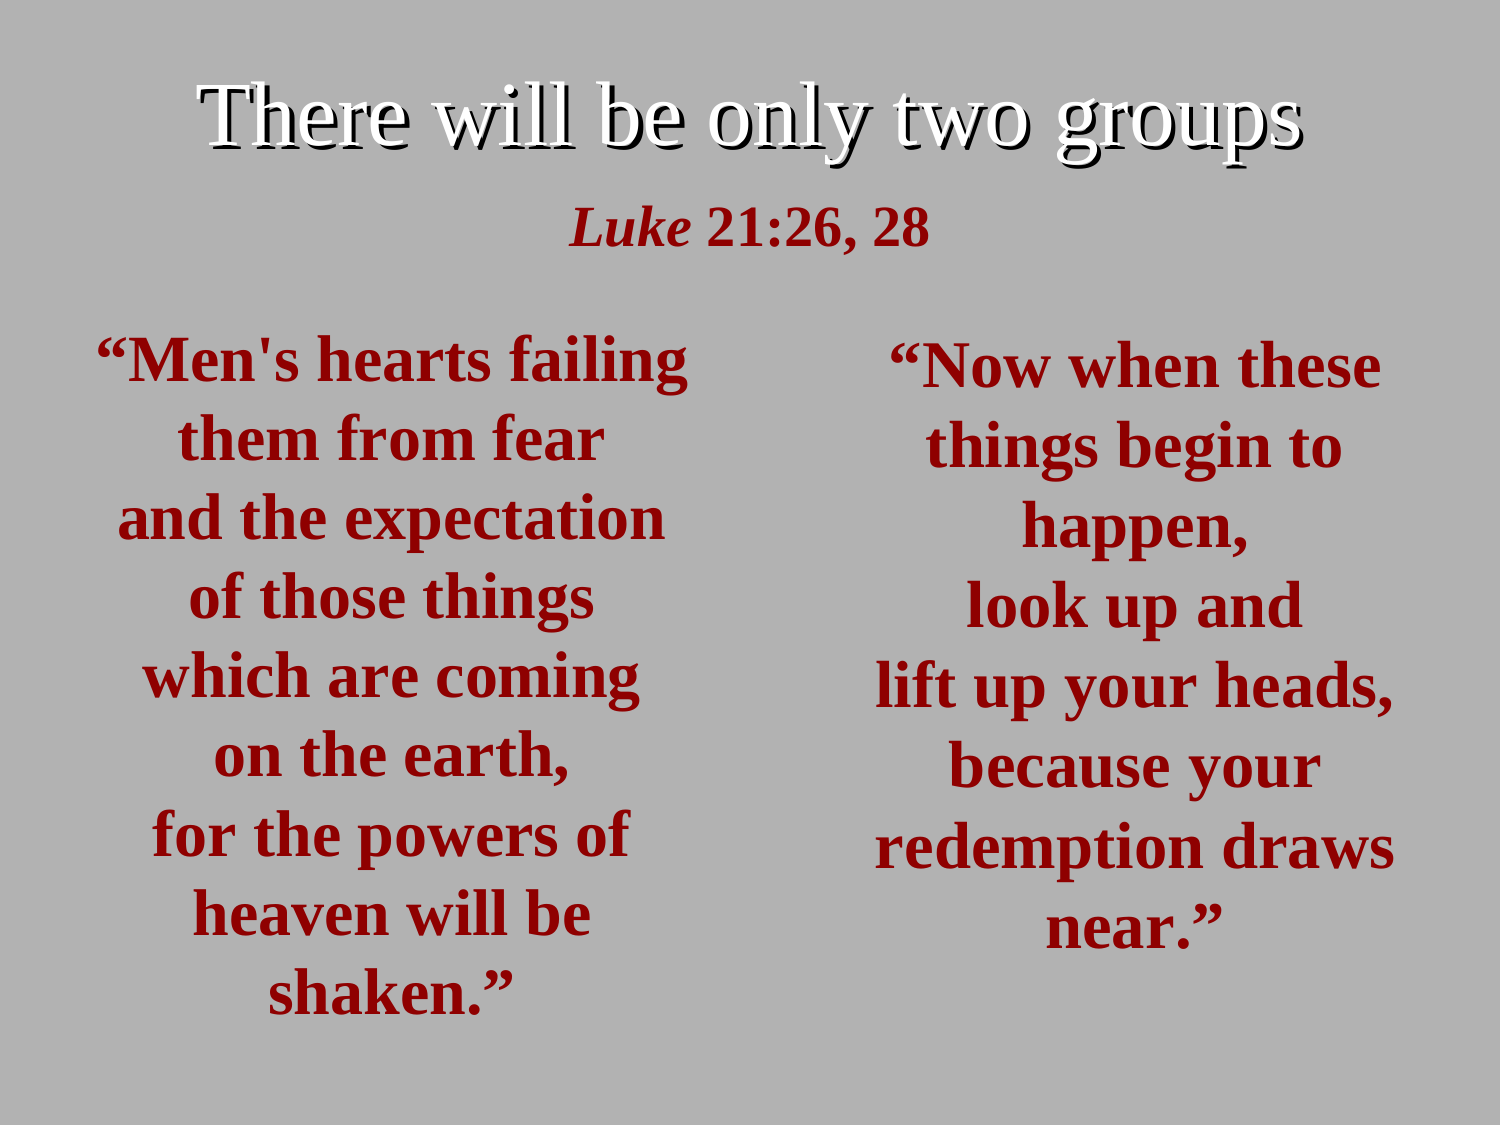

# There will be only two groups
Luke 21:26, 28
“Men's hearts failing them from fear
and the expectation
of those things
which are coming
on the earth,
for the powers of heaven will be shaken.”
“Now when these things begin to happen,
look up and
lift up your heads, because your redemption draws near.”